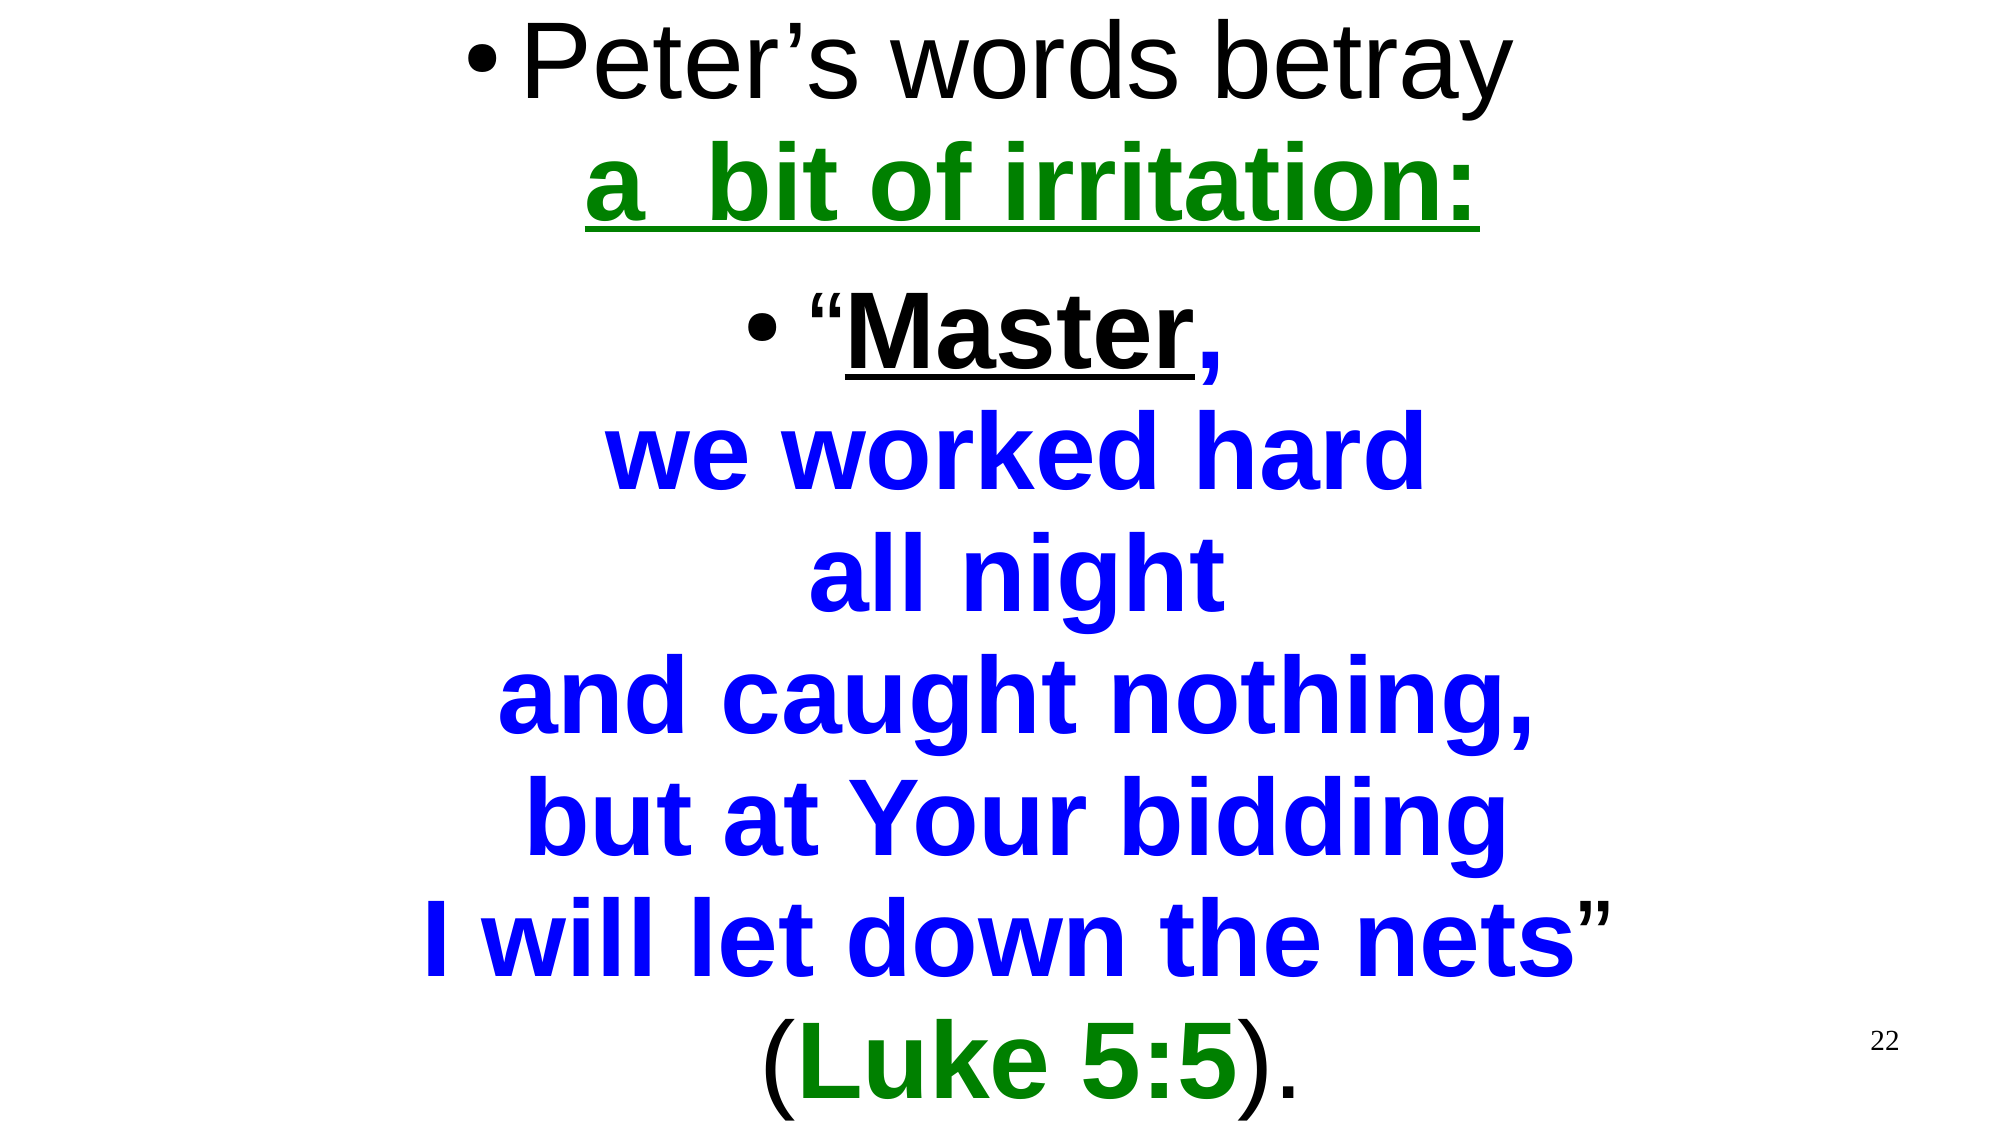

# Peter’s words betray a bit of irritation:
“Master,
we worked hard
all night
and caught nothing,
but at Your bidding
I will let down the nets”
(Luke 5:5).
22